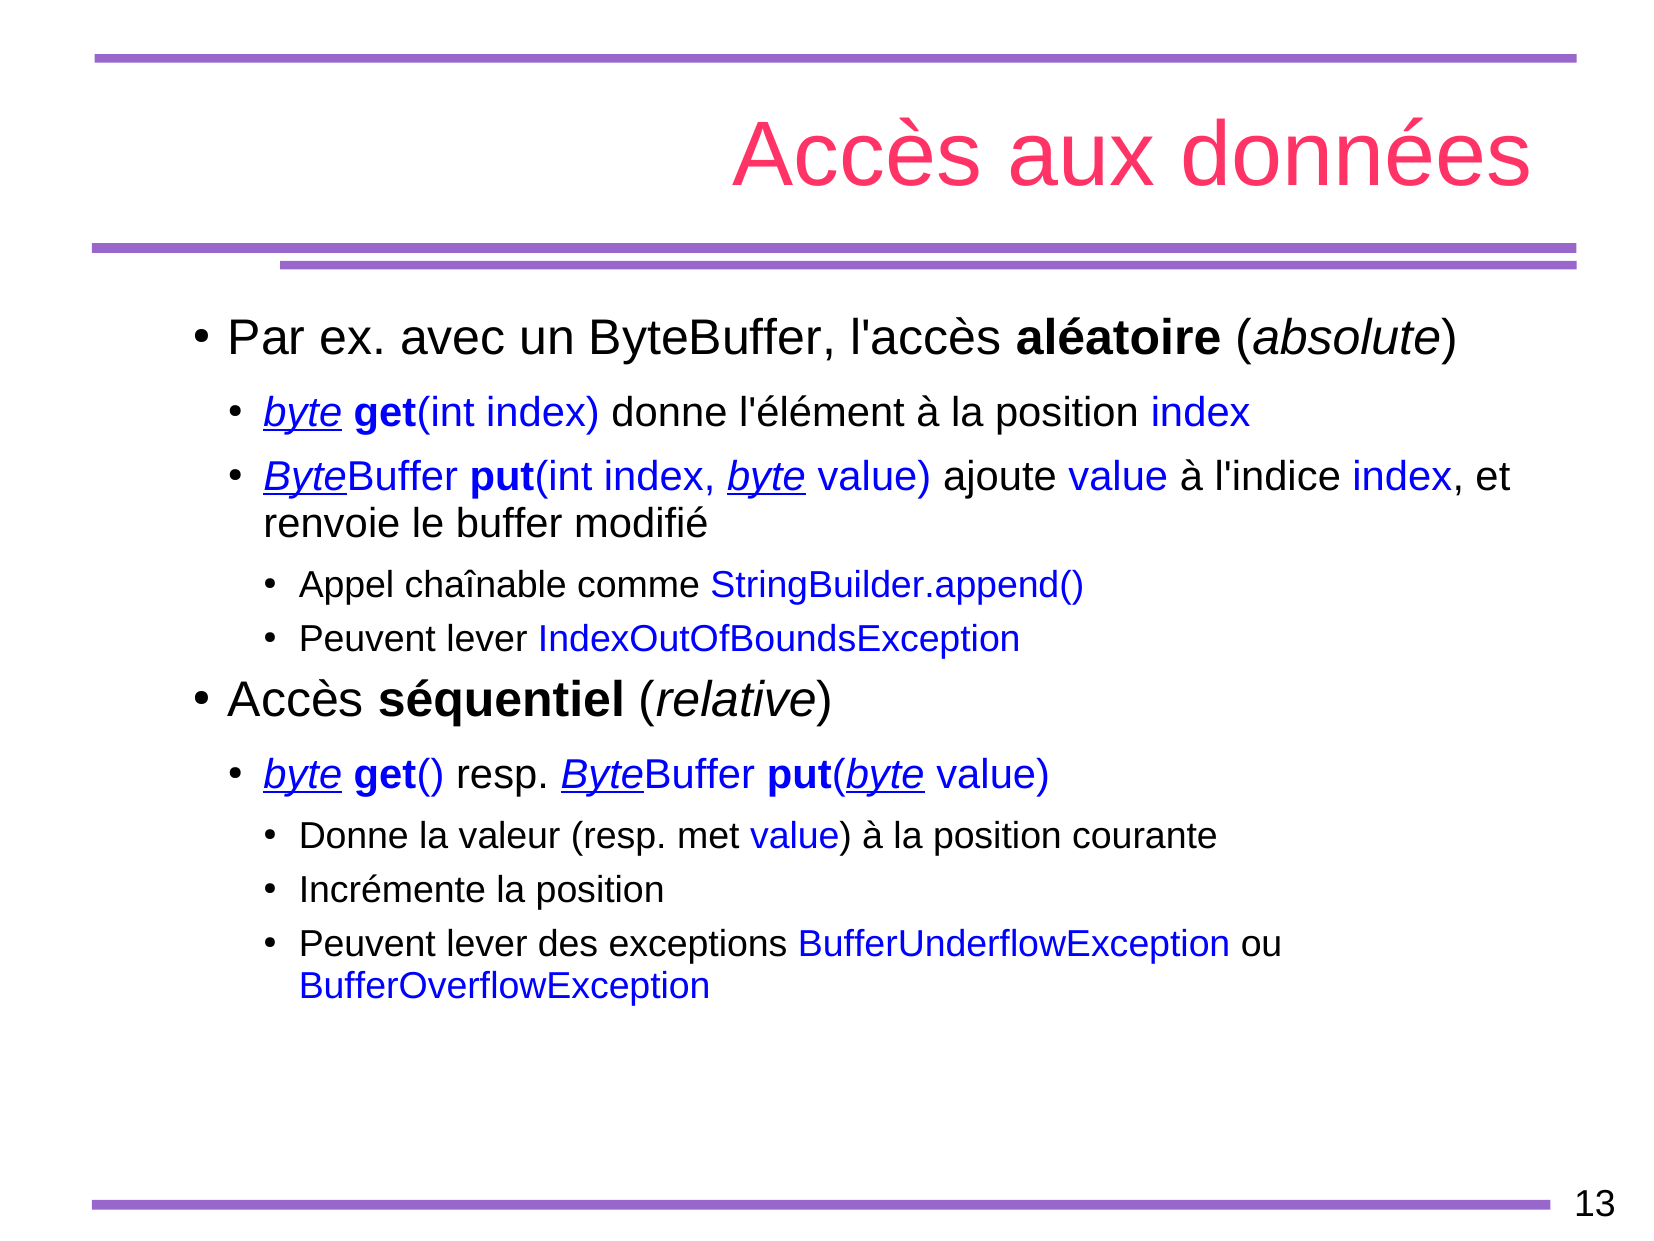

# Accès aux données
Par ex. avec un ByteBuffer, l'accès aléatoire (absolute)
byte get(int index) donne l'élément à la position index
ByteBuffer put(int index, byte value) ajoute value à l'indice index, et renvoie le buffer modifié
Appel chaînable comme StringBuilder.append()
Peuvent lever IndexOutOfBoundsException
Accès séquentiel (relative)
byte get() resp. ByteBuffer put(byte value)
Donne la valeur (resp. met value) à la position courante
Incrémente la position
Peuvent lever des exceptions BufferUnderflowException ou BufferOverflowException